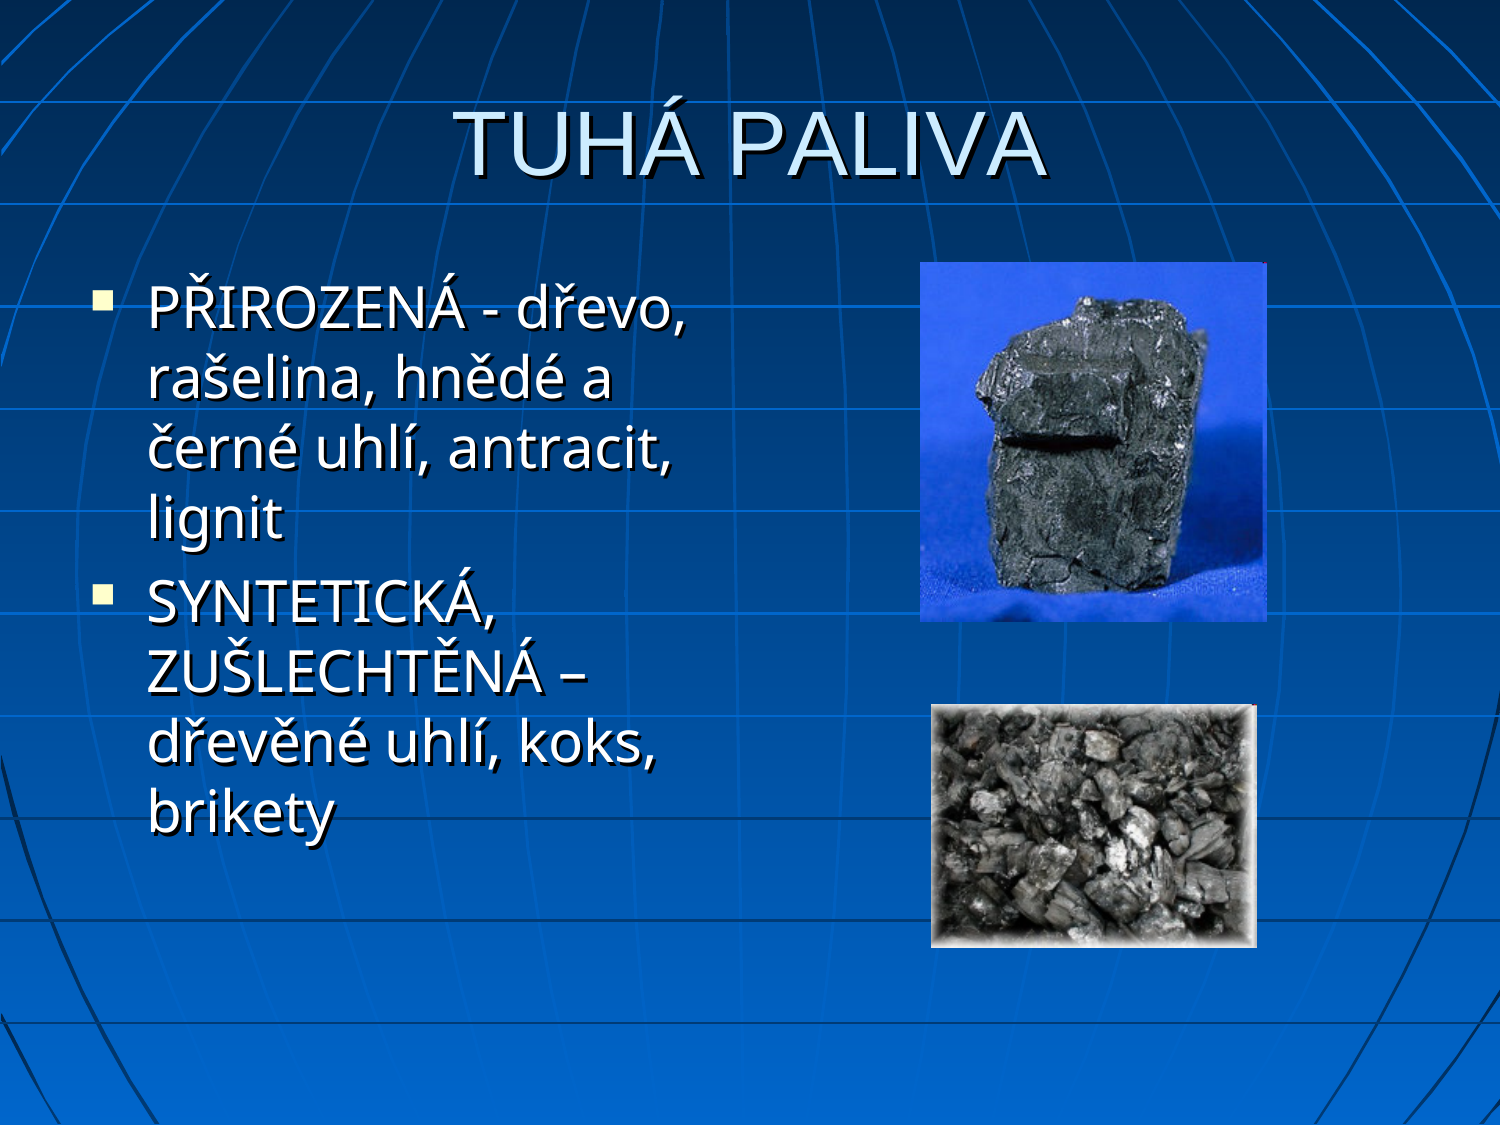

# TUHÁ PALIVA
PŘIROZENÁ - dřevo, rašelina, hnědé a černé uhlí, antracit, lignit
SYNTETICKÁ, ZUŠLECHTĚNÁ – dřevěné uhlí, koks, brikety